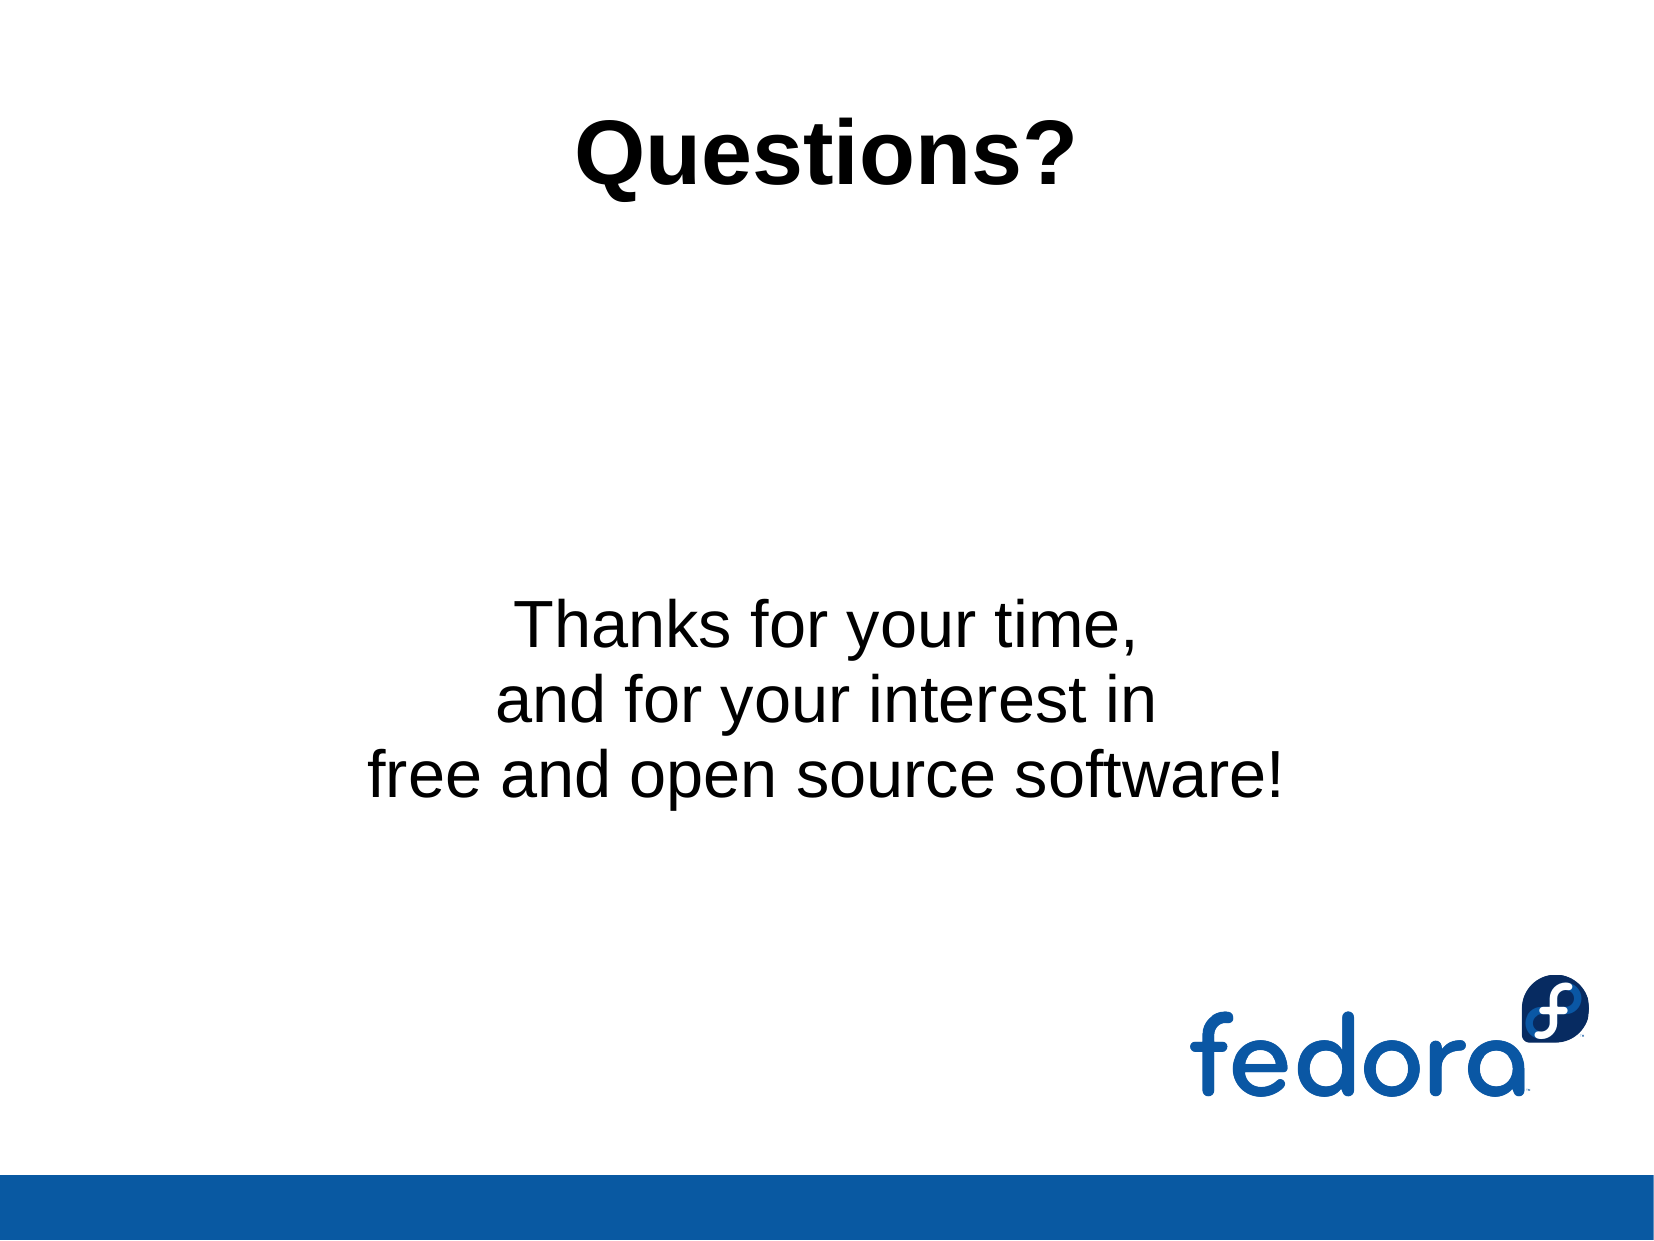

Questions?
# Thanks for your time, and for your interest in free and open source software!